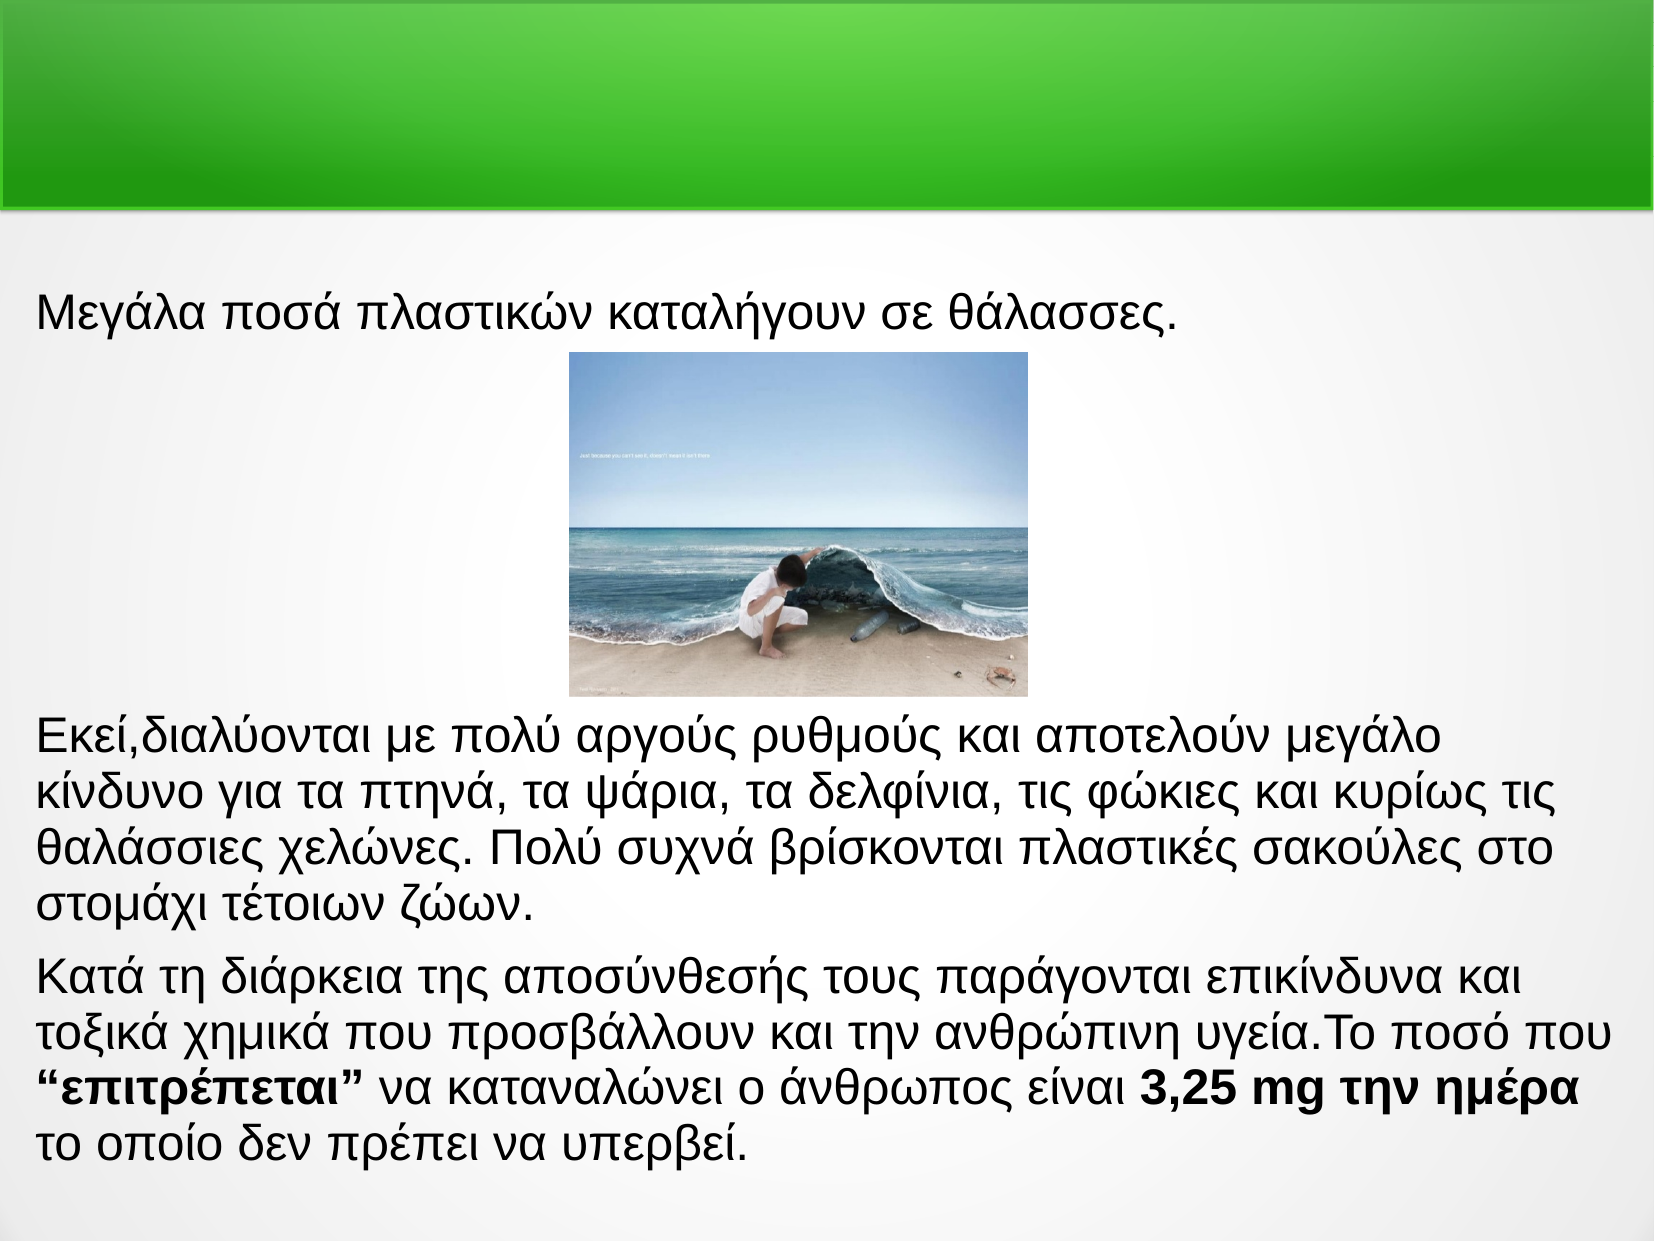

# Μεγάλα ποσά πλαστικών καταλήγουν σε θάλασσες.
Εκεί,διαλύονται με πολύ αργούς ρυθμούς και αποτελούν μεγάλο κίνδυνο για τα πτηνά, τα ψάρια, τα δελφίνια, τις φώκιες και κυρίως τις θαλάσσιες χελώνες. Πολύ συχνά βρίσκονται πλαστικές σακούλες στο στομάχι τέτοιων ζώων.
Κατά τη διάρκεια της αποσύνθεσής τους παράγονται επικίνδυνα και τοξικά χημικά που προσβάλλουν και την ανθρώπινη υγεία.Το ποσό που “επιτρέπεται” να καταναλώνει ο άνθρωπος είναι 3,25 mg την ημέρα το οποίο δεν πρέπει να υπερβεί.